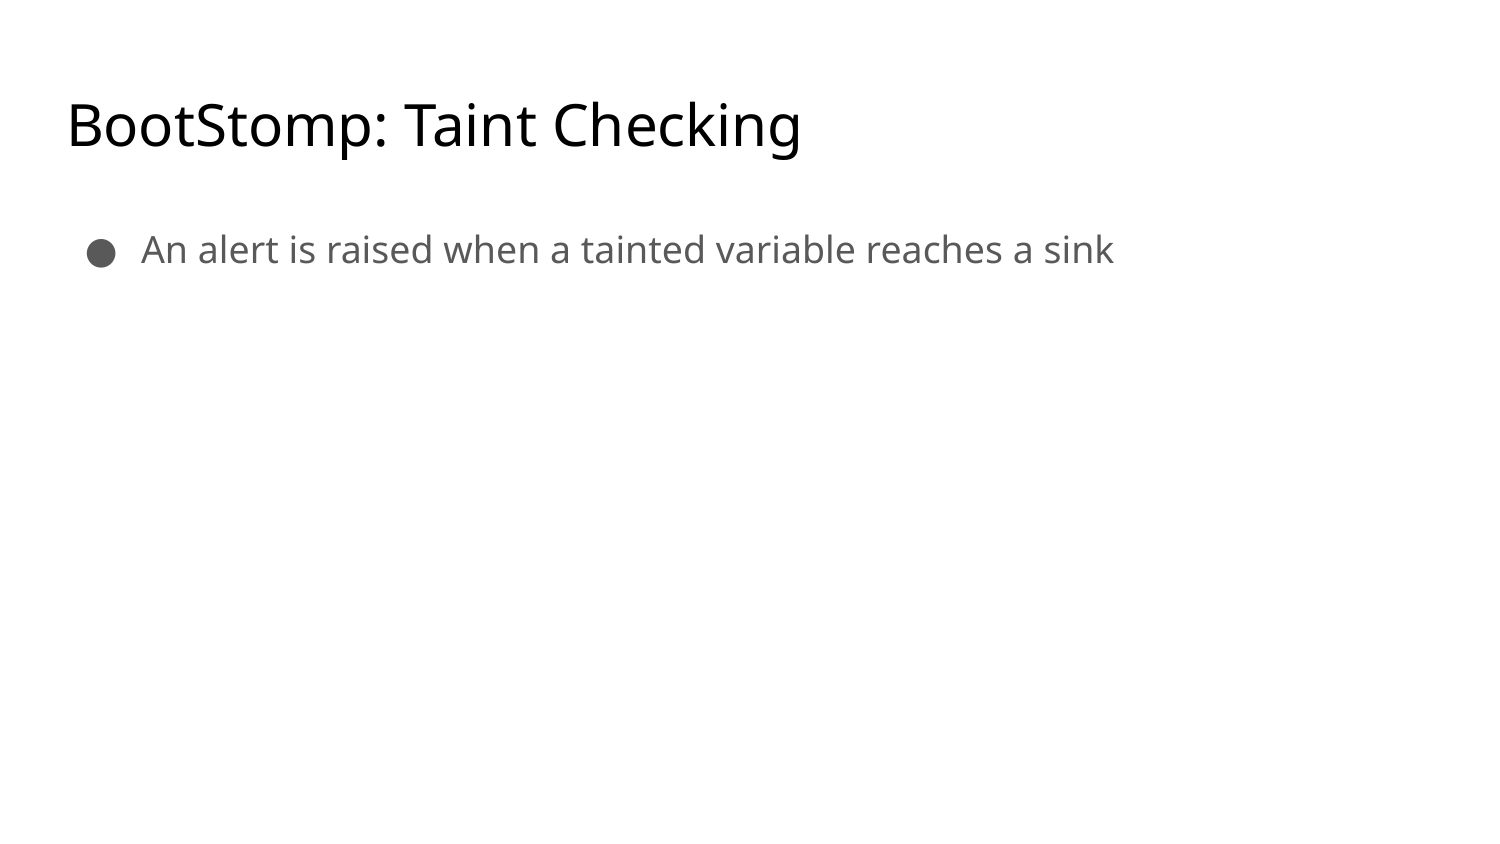

# BootStomp: Taint Checking
An alert is raised when a tainted variable reaches a sink